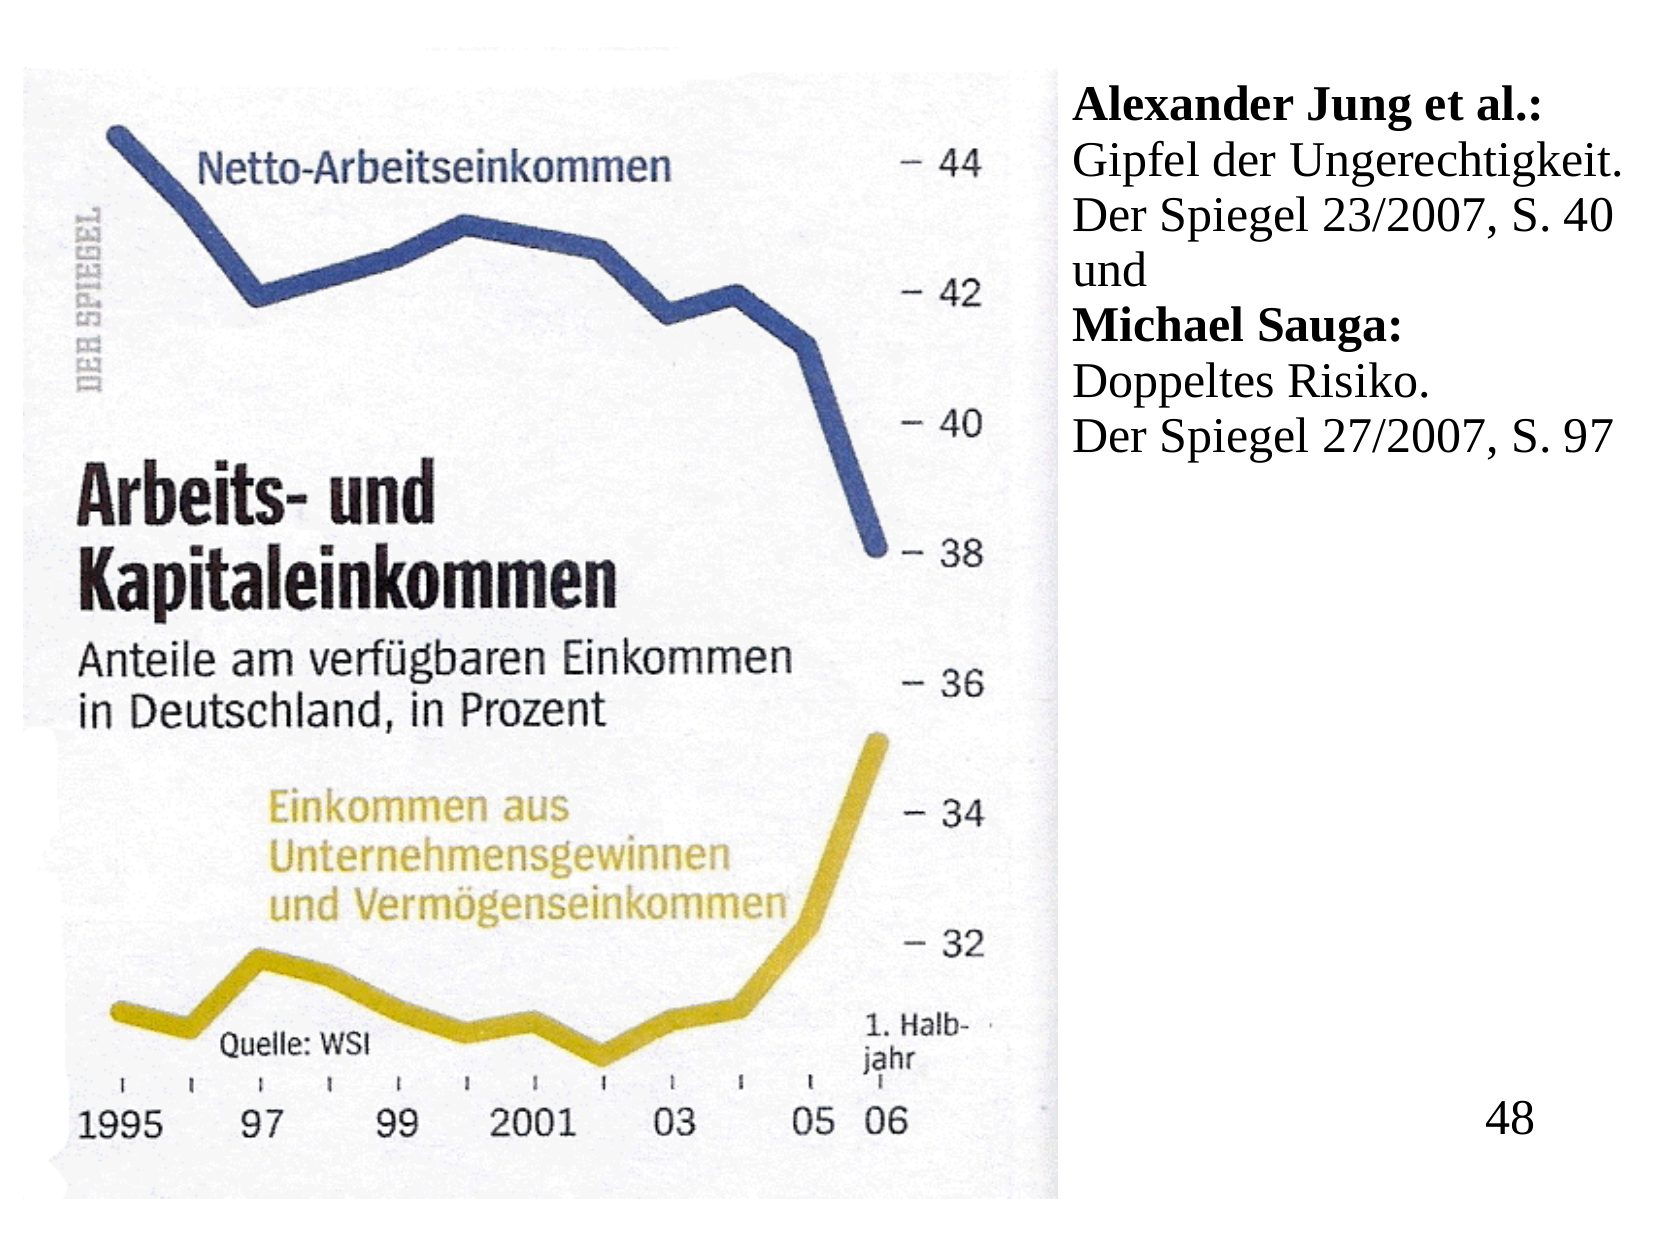

Alexander Jung et al.:
Gipfel der Ungerechtigkeit.
Der Spiegel 23/2007, S. 40
und
Michael Sauga:
Doppeltes Risiko.
Der Spiegel 27/2007, S. 97